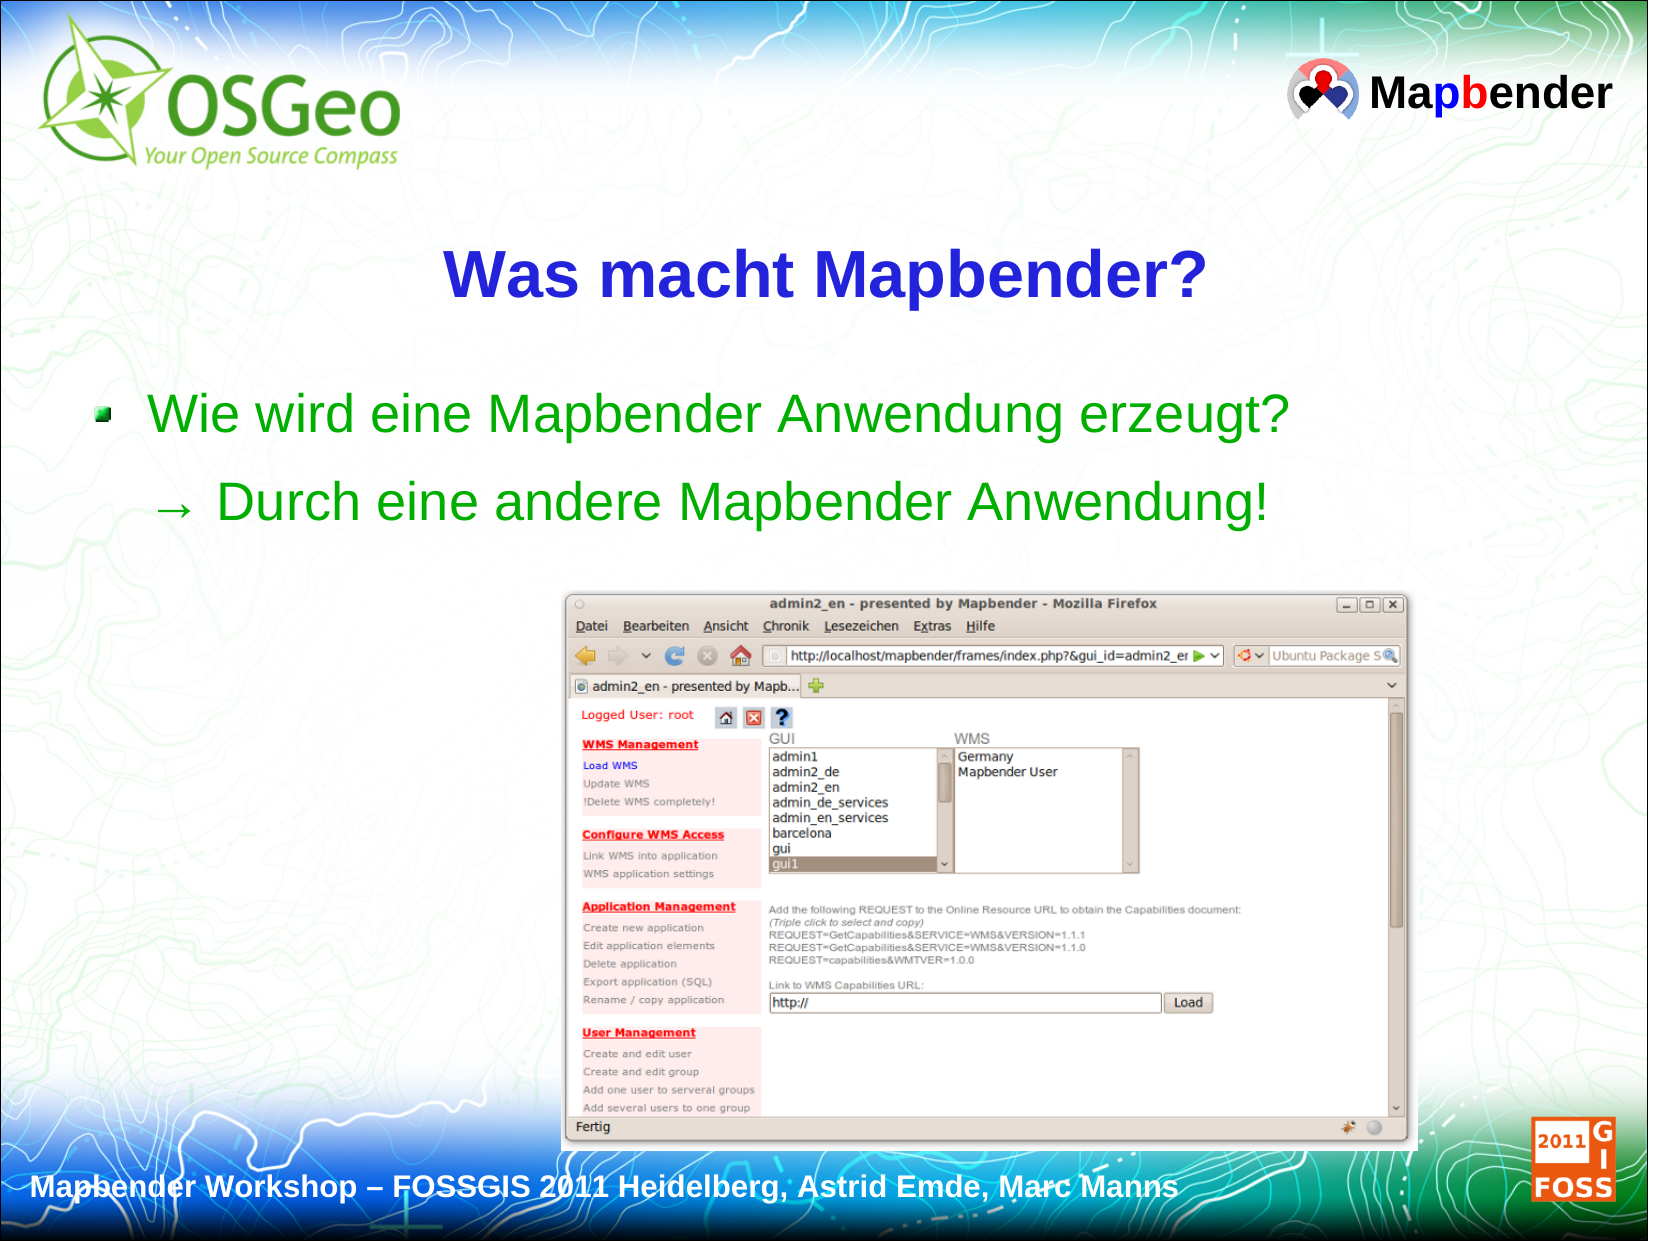

# Was macht Mapbender?
Wie wird eine Mapbender Anwendung erzeugt?
→ Durch eine andere Mapbender Anwendung!